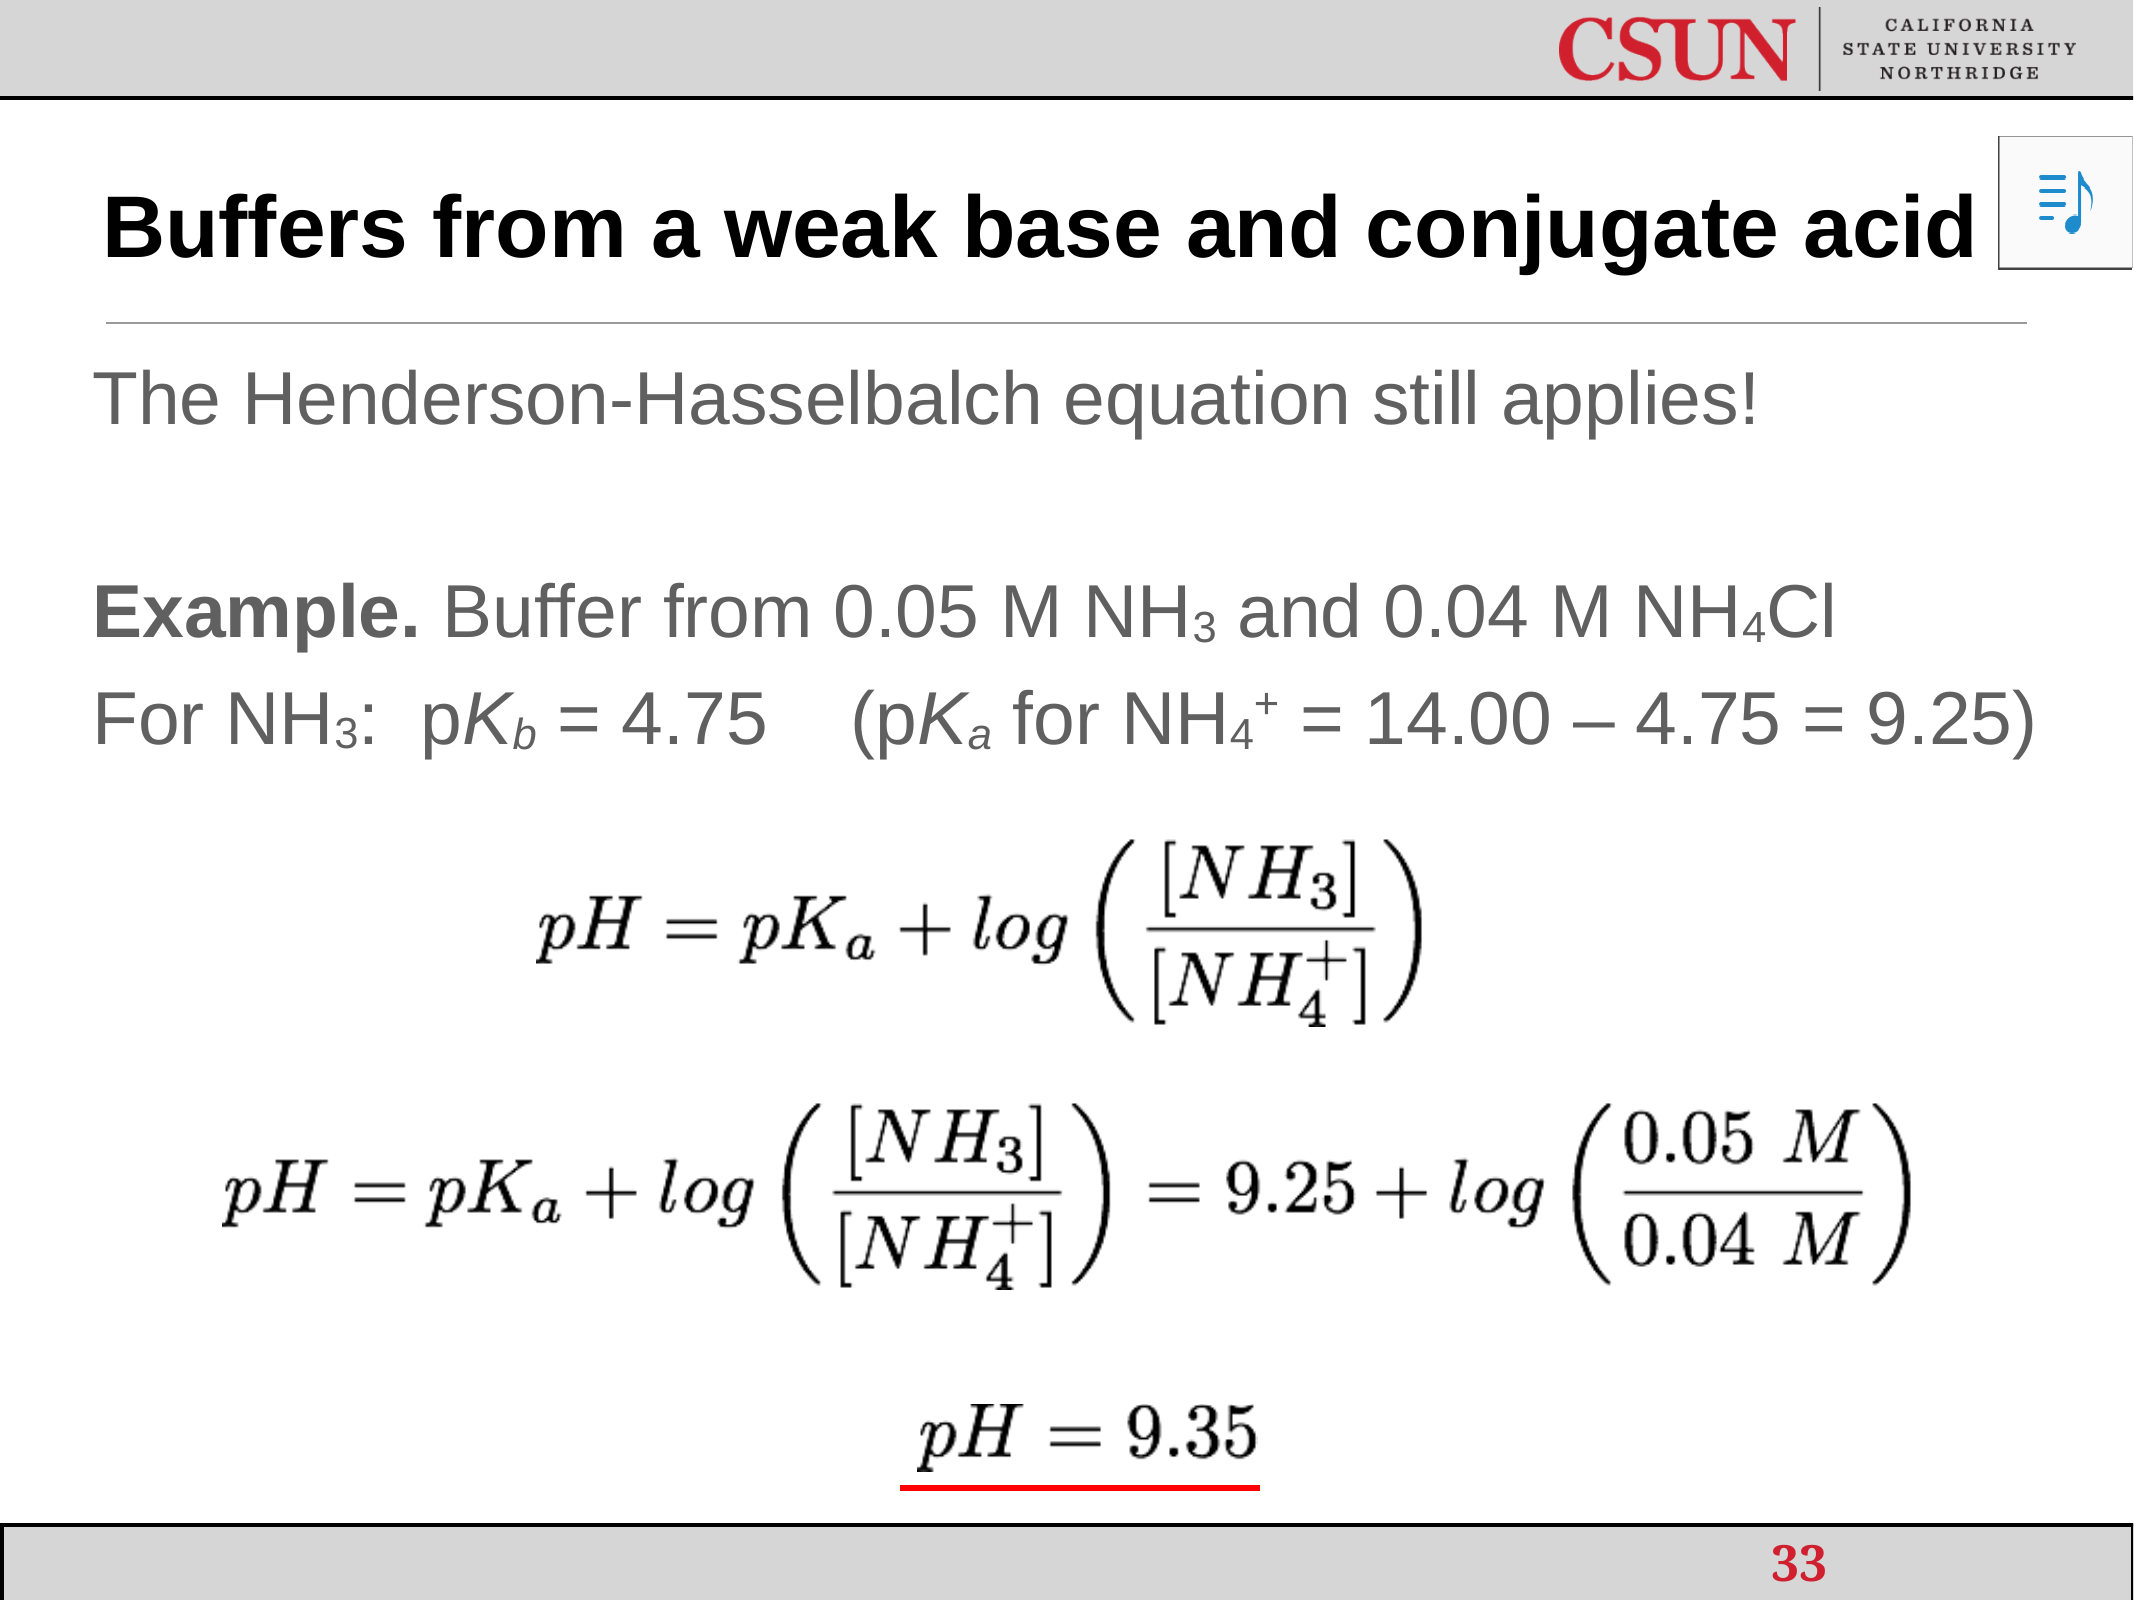

# Buffers from a weak base and conjugate acid
The Henderson-Hasselbalch equation still applies!
Example. Buffer from 0.05 M NH3 and 0.04 M NH4Cl
For NH3: pKb = 4.75 (pKa for NH4+ = 14.00 – 4.75 = 9.25)
33